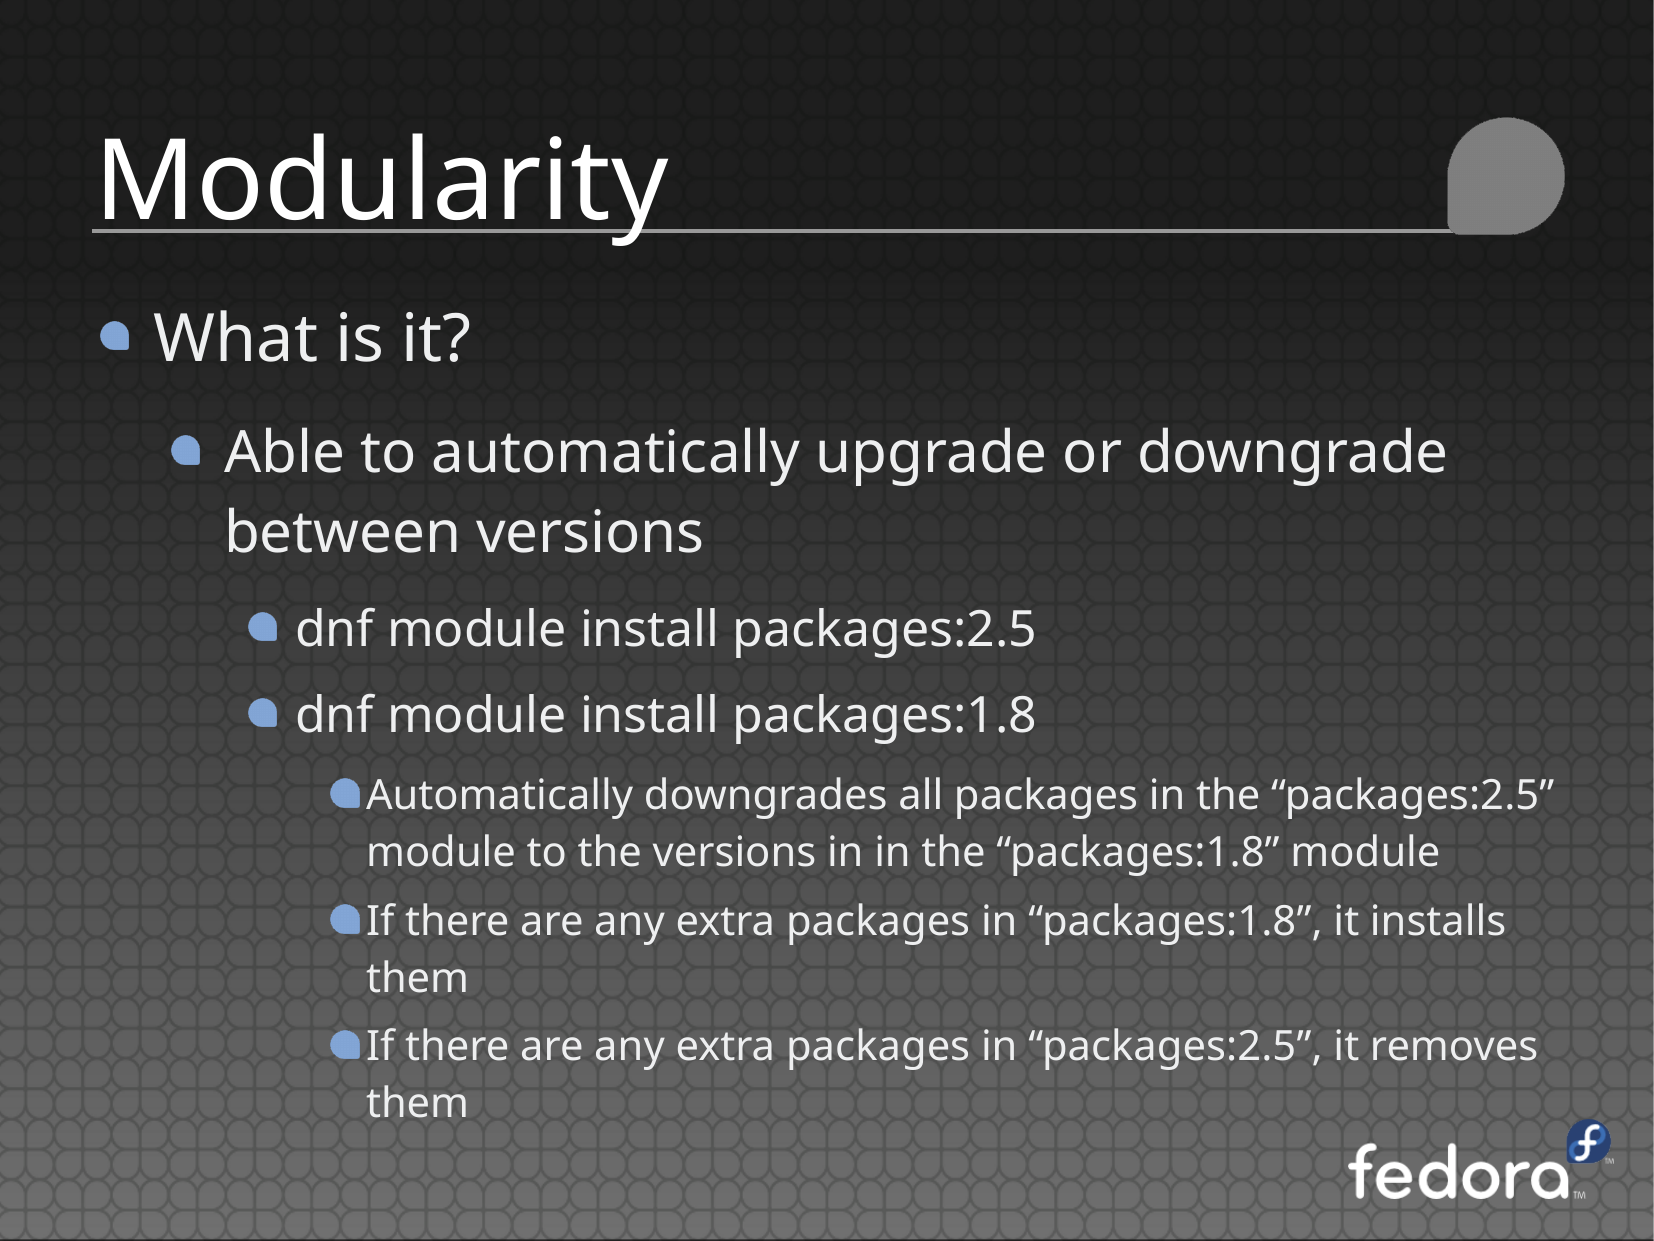

Modularity
# What is it?
Able to automatically upgrade or downgrade between versions
dnf module install packages:2.5
dnf module install packages:1.8
Automatically downgrades all packages in the “packages:2.5” module to the versions in in the “packages:1.8” module
If there are any extra packages in “packages:1.8”, it installs them
If there are any extra packages in “packages:2.5”, it removes them